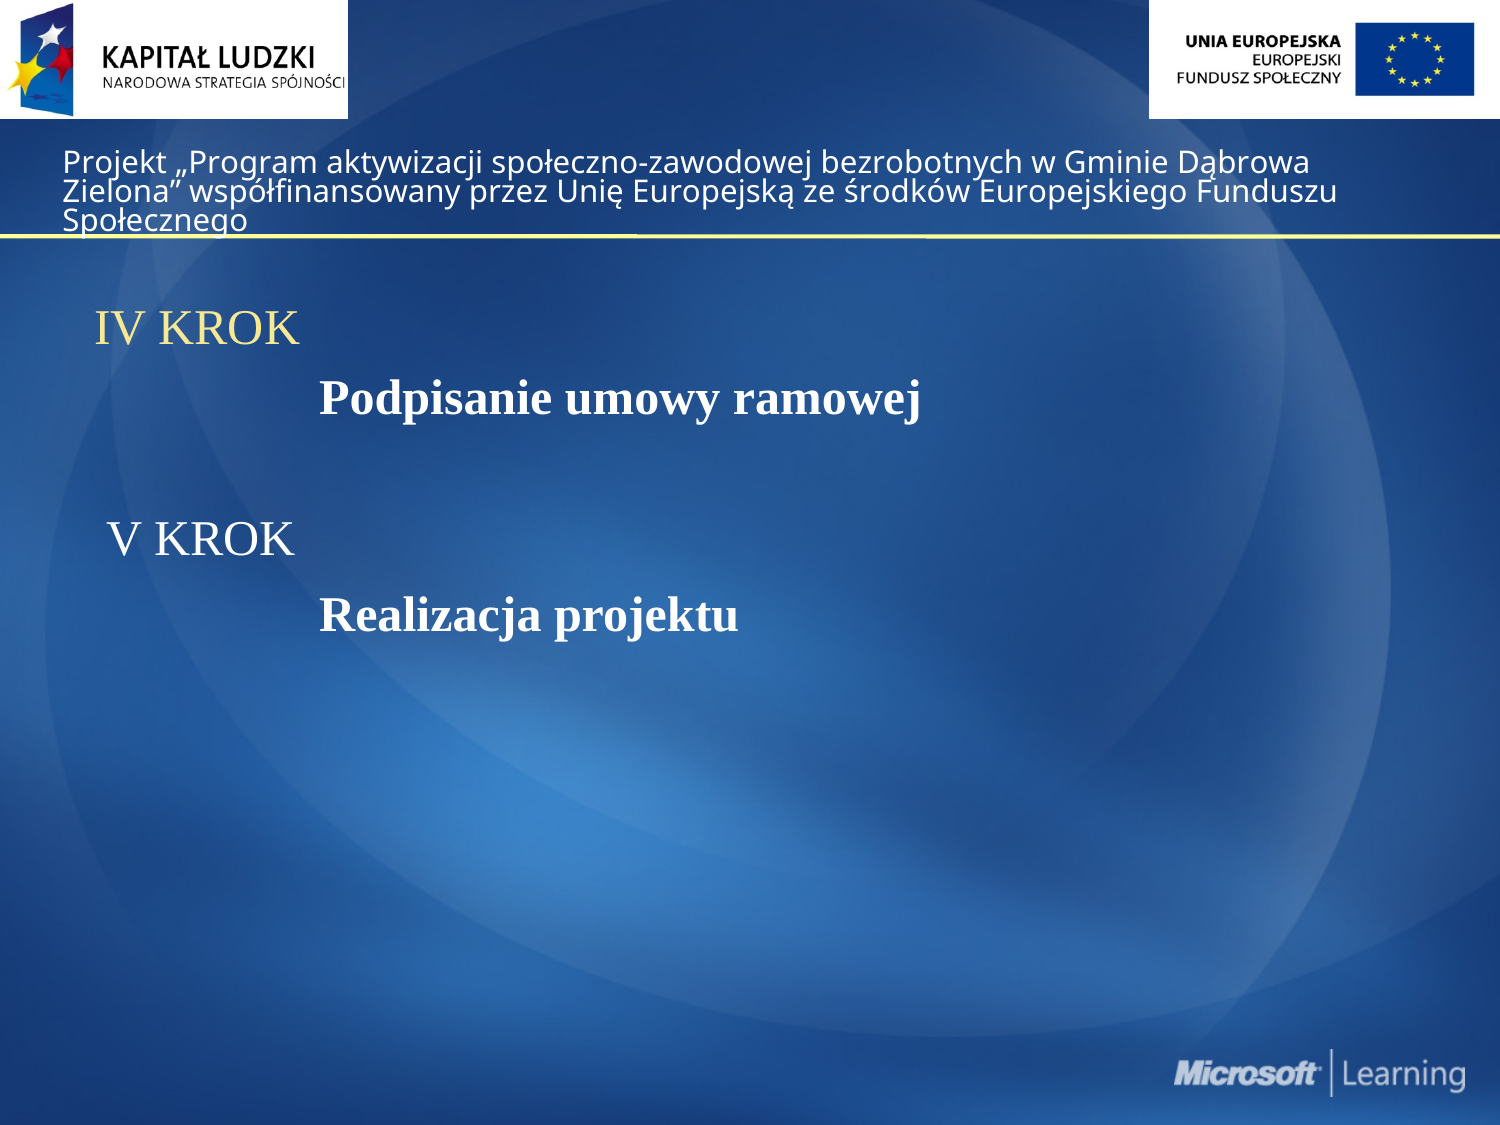

# Projekt „Program aktywizacji społeczno-zawodowej bezrobotnych w Gminie Dąbrowa Zielona” współfinansowany przez Unię Europejską ze środków Europejskiego Funduszu Społecznego
 IV KROK
 Podpisanie umowy ramowej
 V KROK
 Realizacja projektu